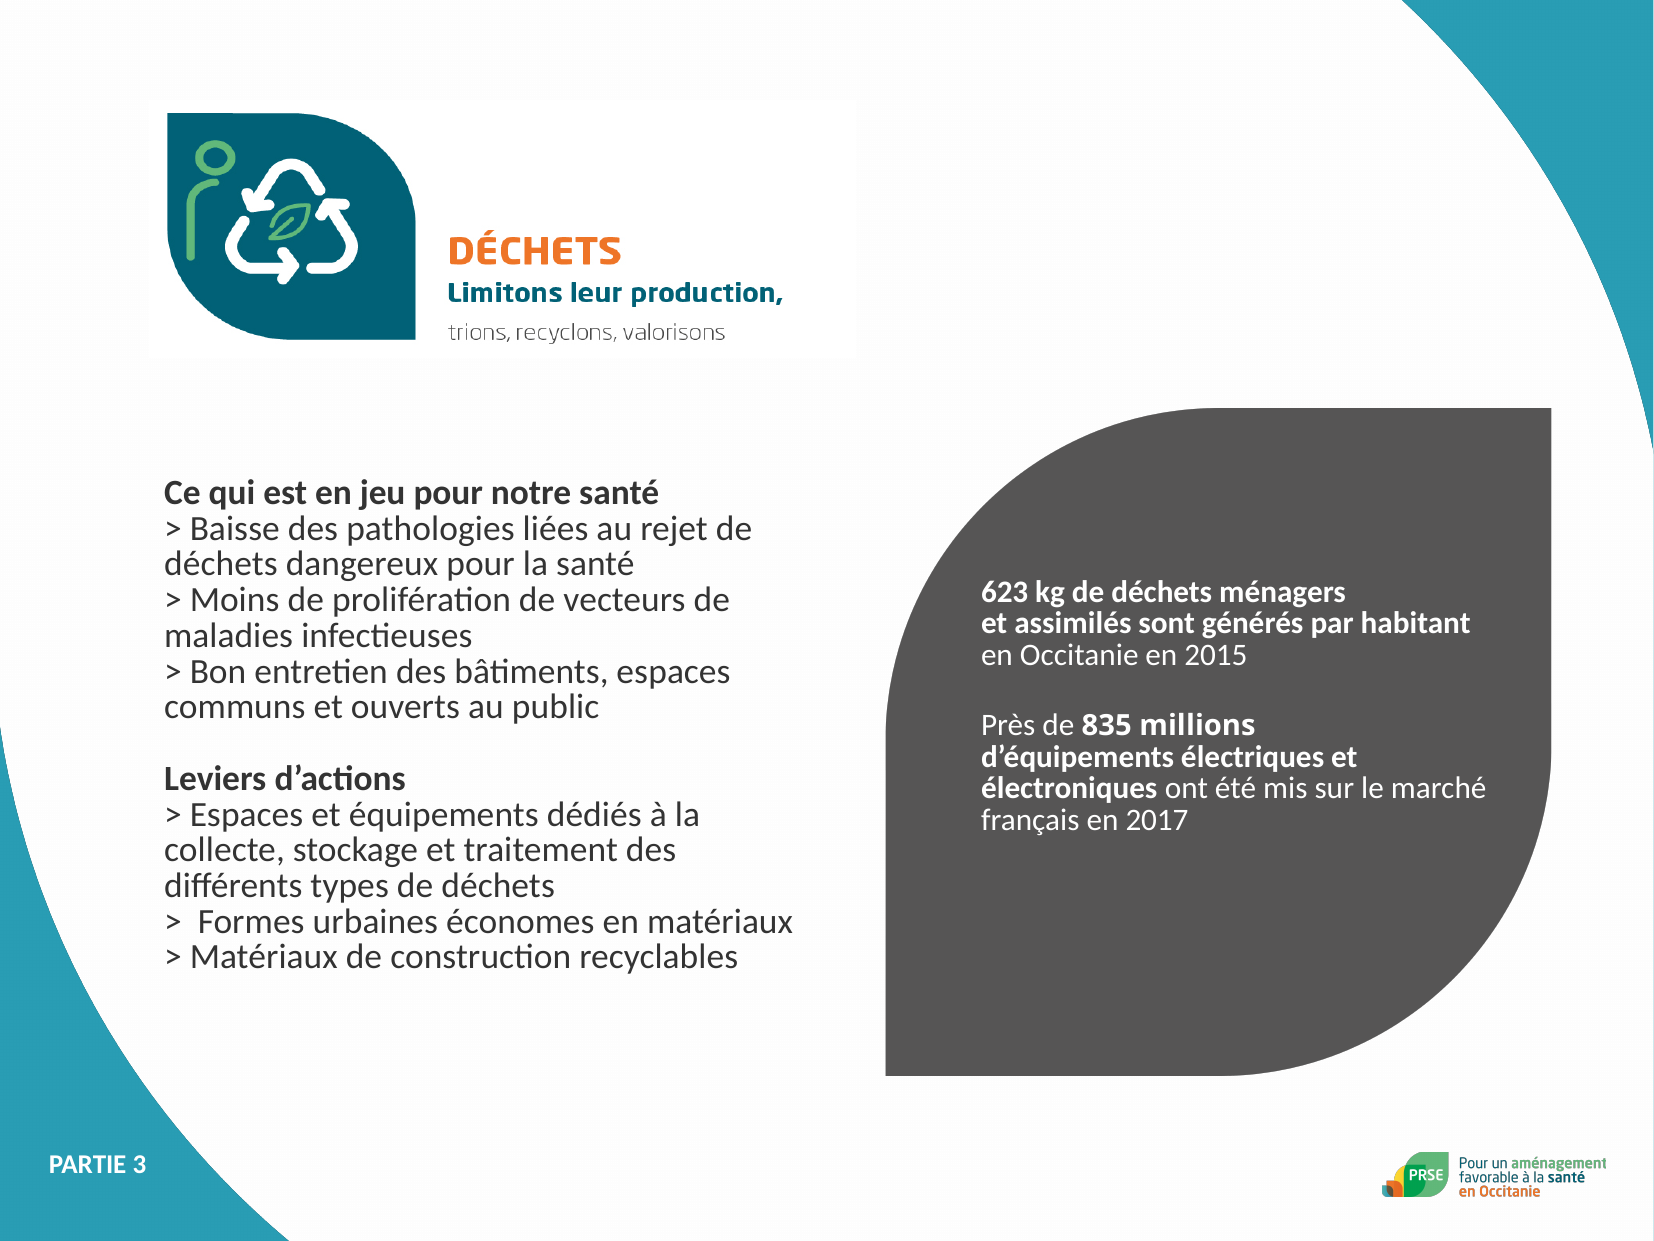

Ce qui est en jeu pour notre santé
> Baisse des pathologies liées au rejet de
déchets dangereux pour la santé
> Moins de prolifération de vecteurs de
maladies infectieuses
> Bon entretien des bâtiments, espaces
communs et ouverts au public
Leviers d’actions
> Espaces et équipements dédiés à la
collecte, stockage et traitement des
différents types de déchets
> Formes urbaines économes en matériaux
> Matériaux de construction recyclables
623 kg de déchets ménagers
et assimilés sont générés par habitant
en Occitanie en 2015
Près de 835 millions
d’équipements électriques et électroniques ont été mis sur le marché français en 2017
PARTIE 3